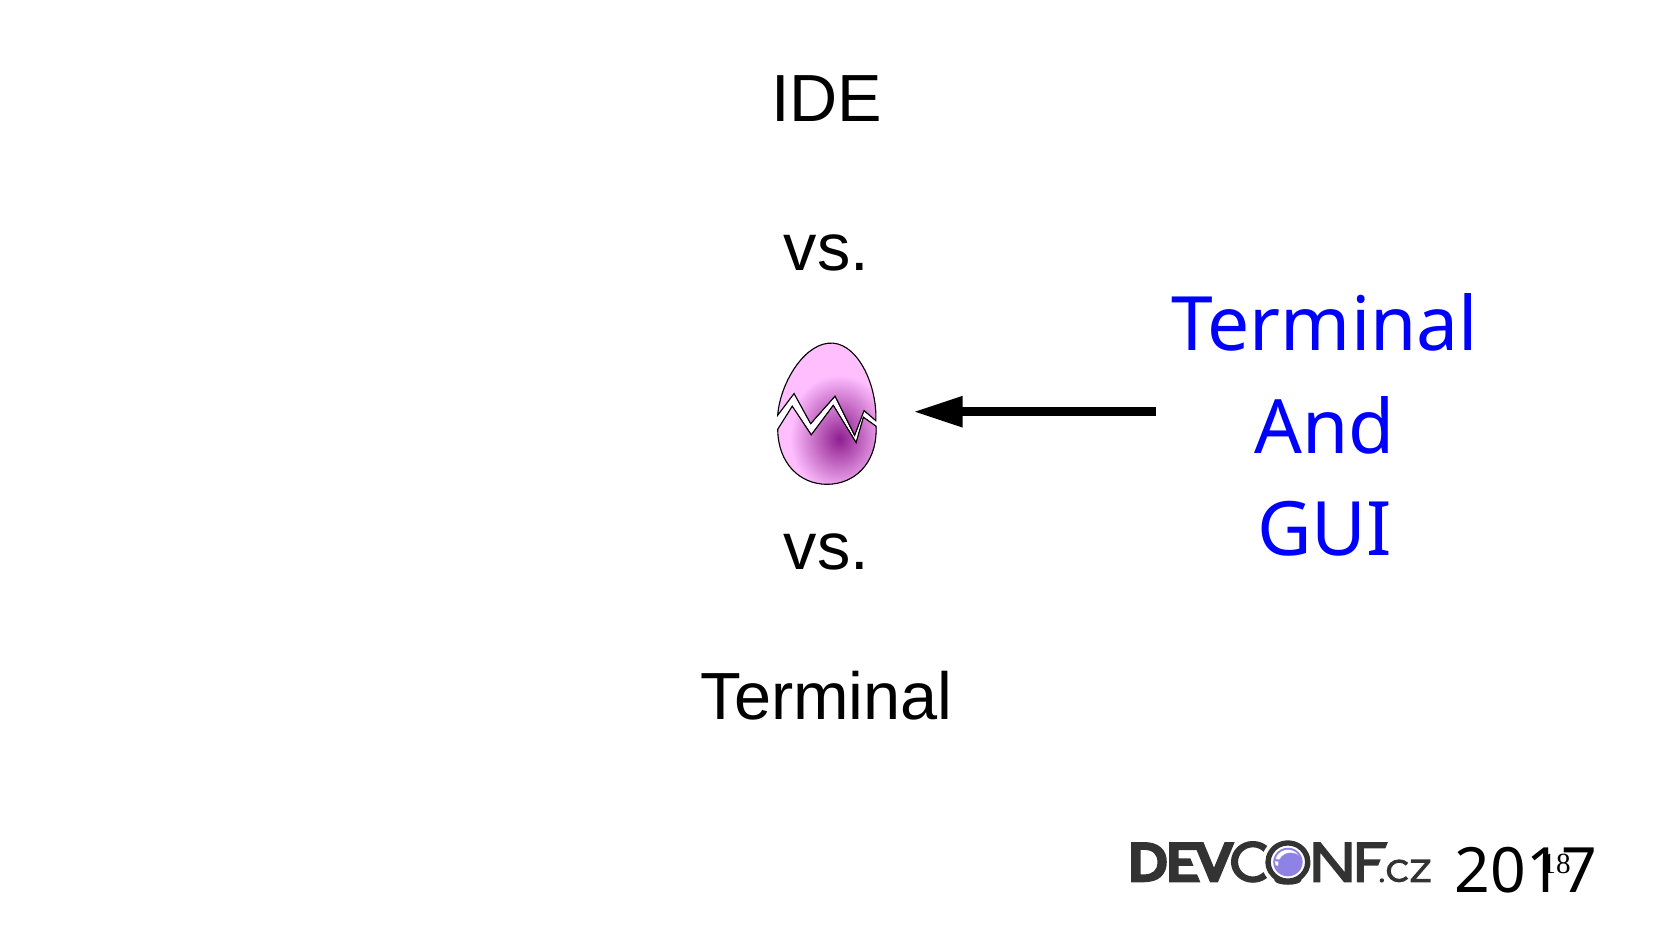

# IDE
vs.
vs.
Terminal
Terminal
And
GUI